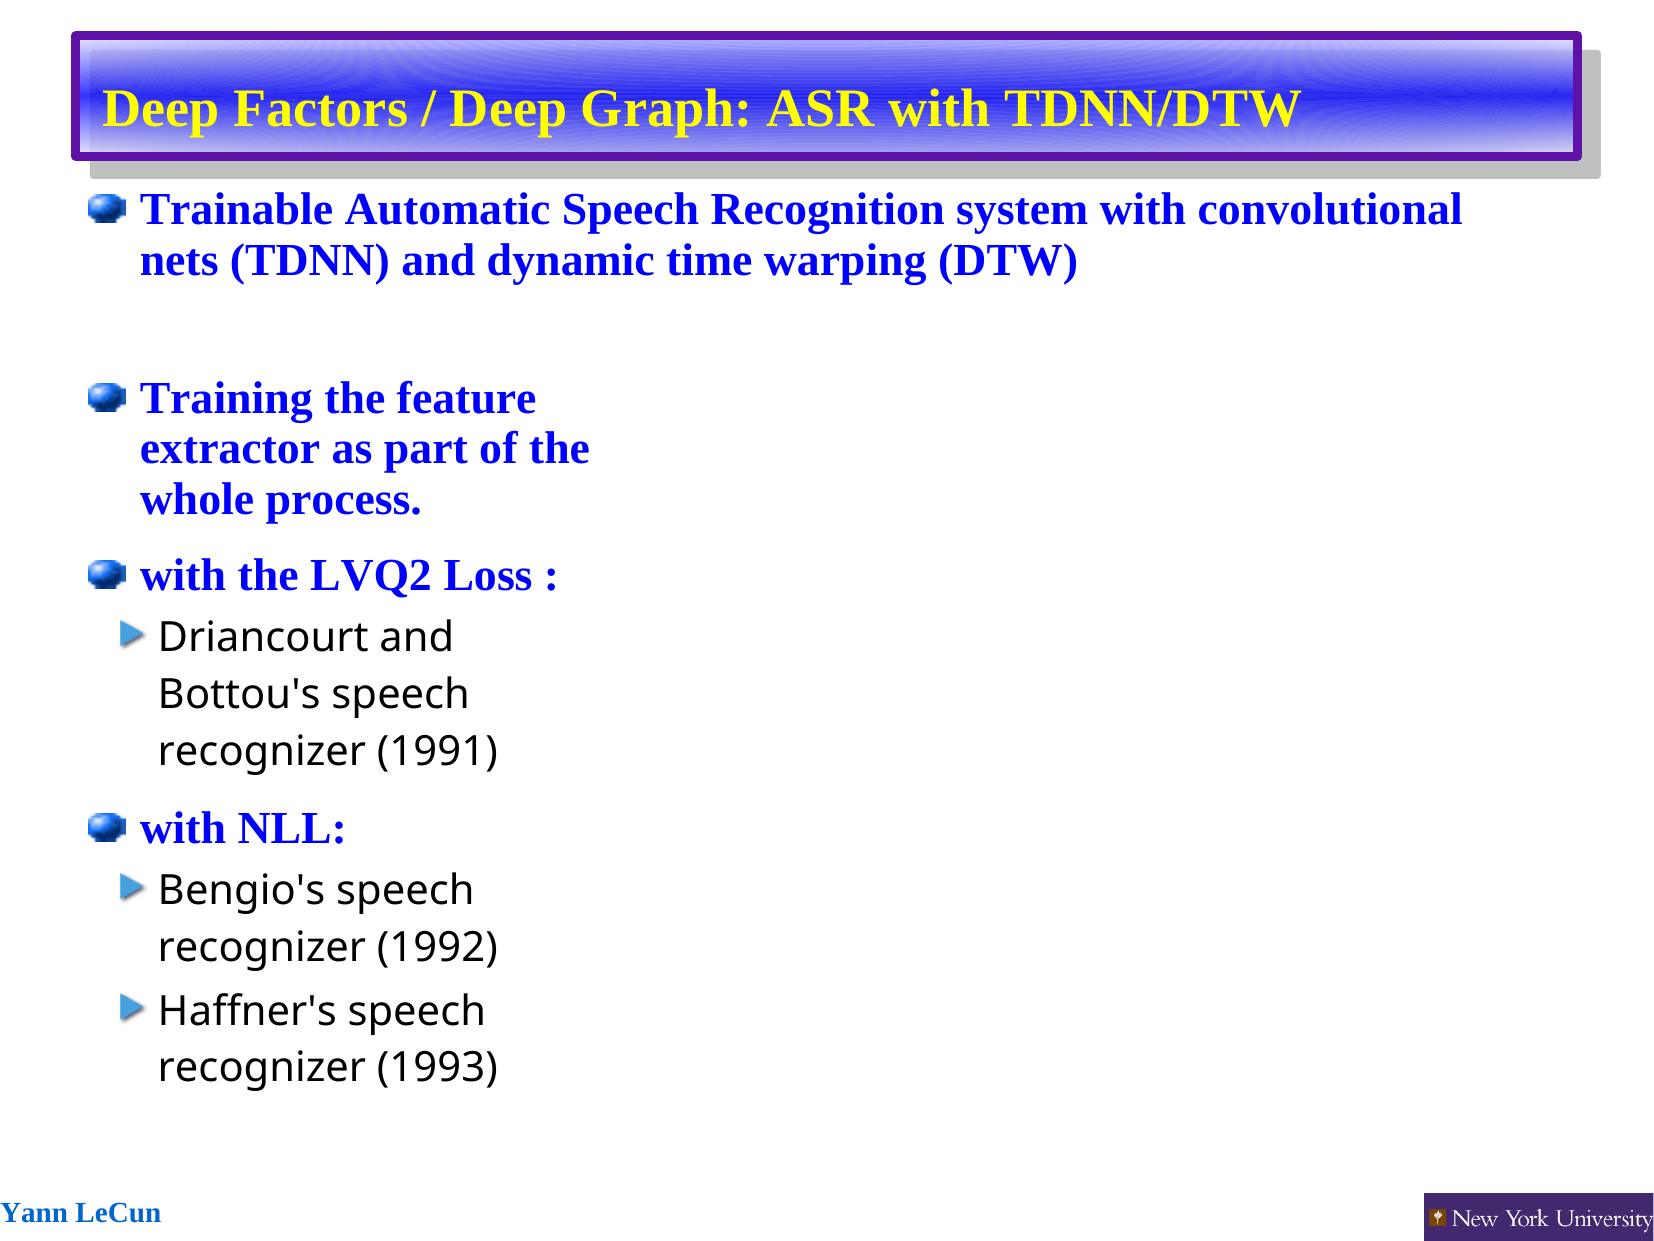

# Deep Factors / Deep Graph: ASR with TDNN/DTW
Trainable Automatic Speech Recognition system with convolutional nets (TDNN) and dynamic time warping (DTW)
Training the feature extractor as part of the whole process.
with the LVQ2 Loss :
Driancourt and Bottou's speech recognizer (1991)
with NLL:
Bengio's speech recognizer (1992)
Haffner's speech recognizer (1993)